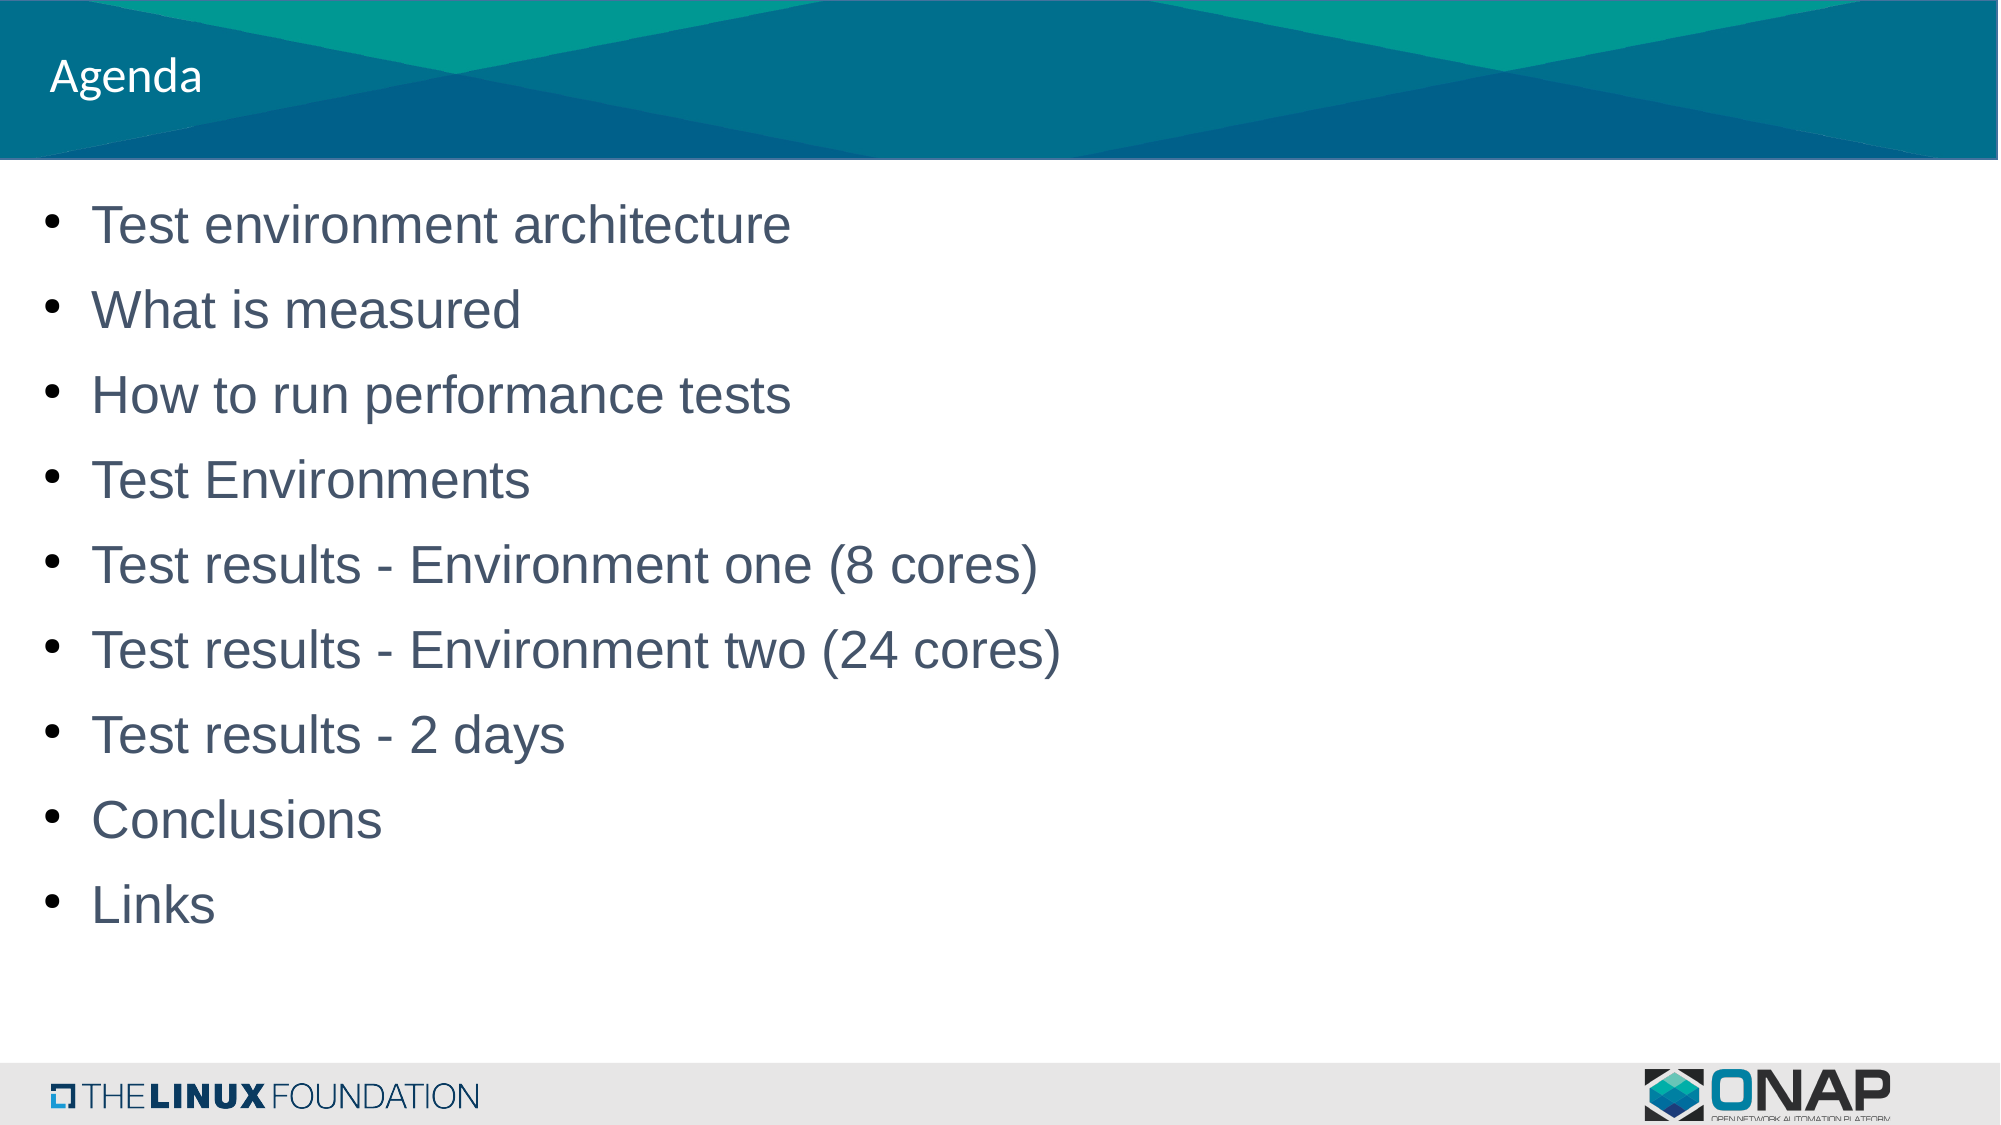

# Agenda
Test environment architecture
What is measured
How to run performance tests
Test Environments
Test results - Environment one (8 cores)
Test results - Environment two (24 cores)
Test results - 2 days
Conclusions
Links